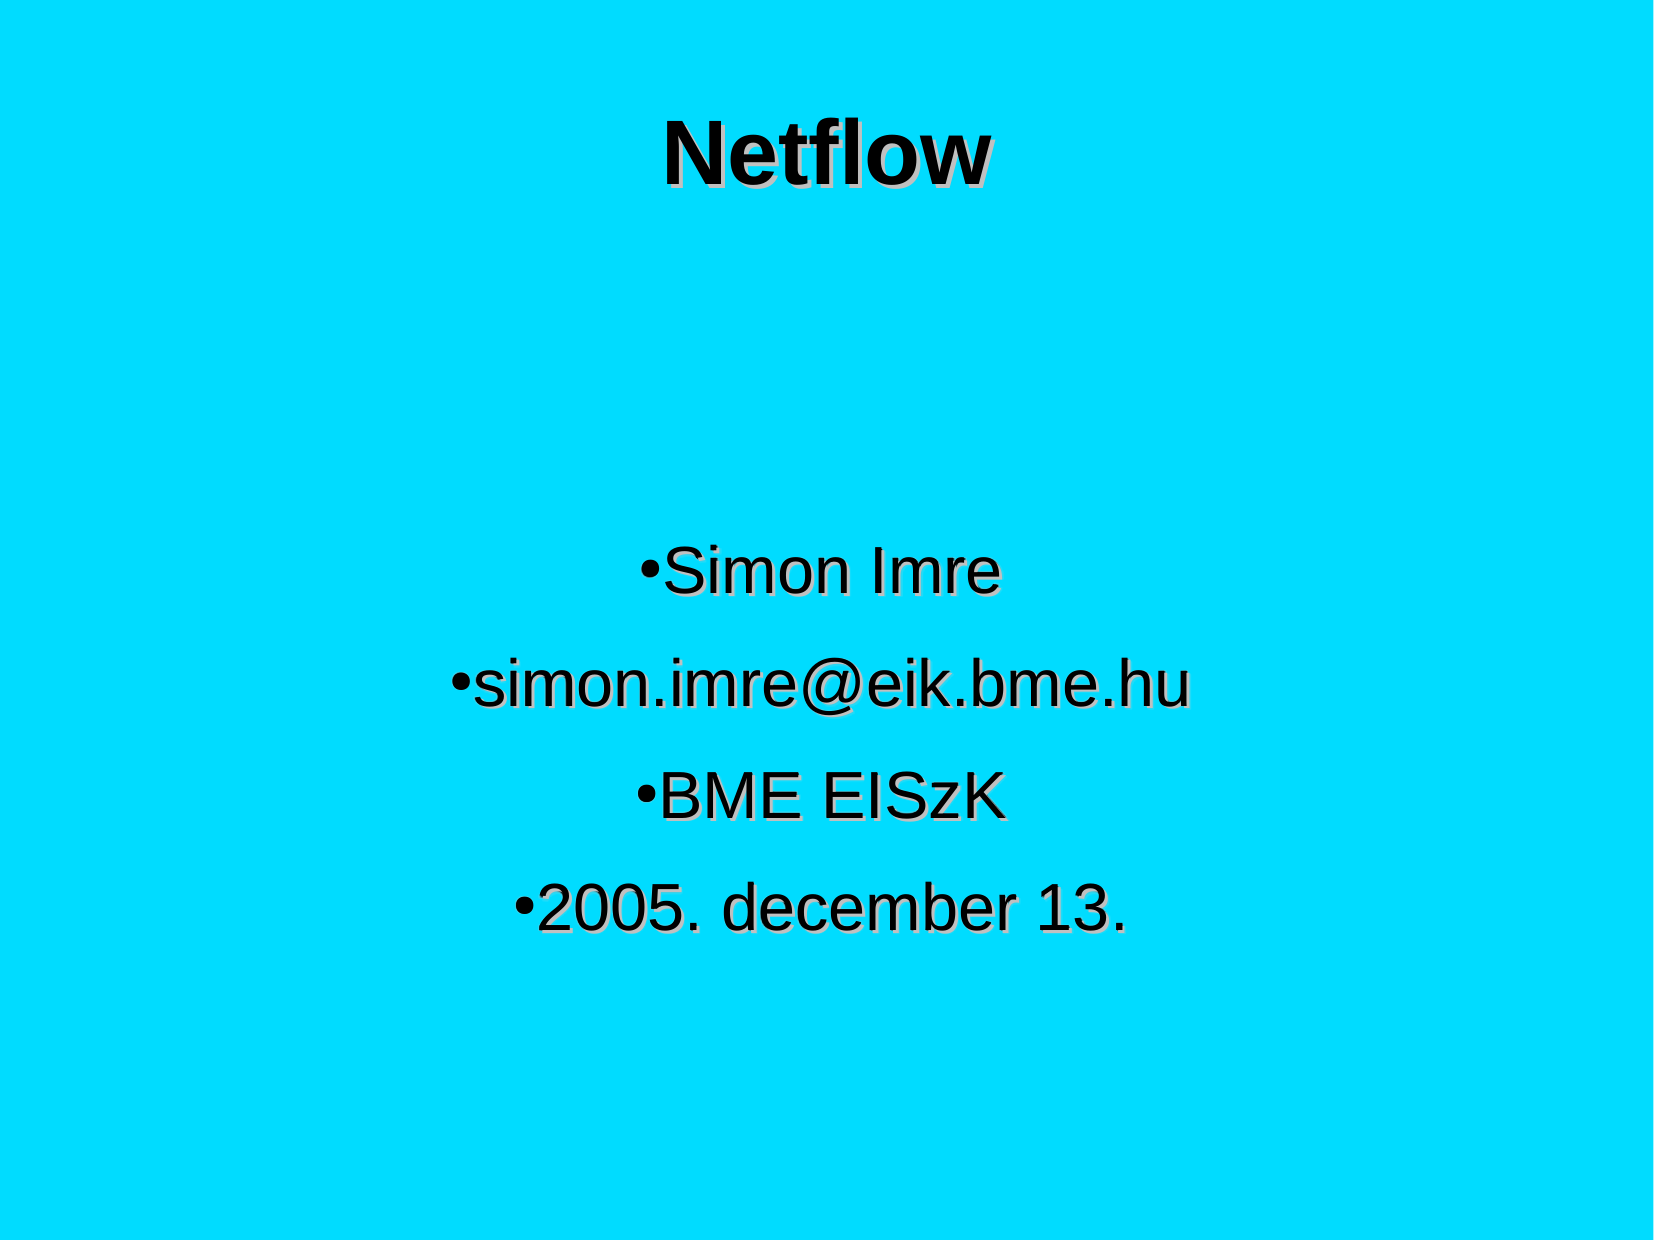

# Netflow
Simon Imre
simon.imre@eik.bme.hu
BME EISzK
2005. december 13.